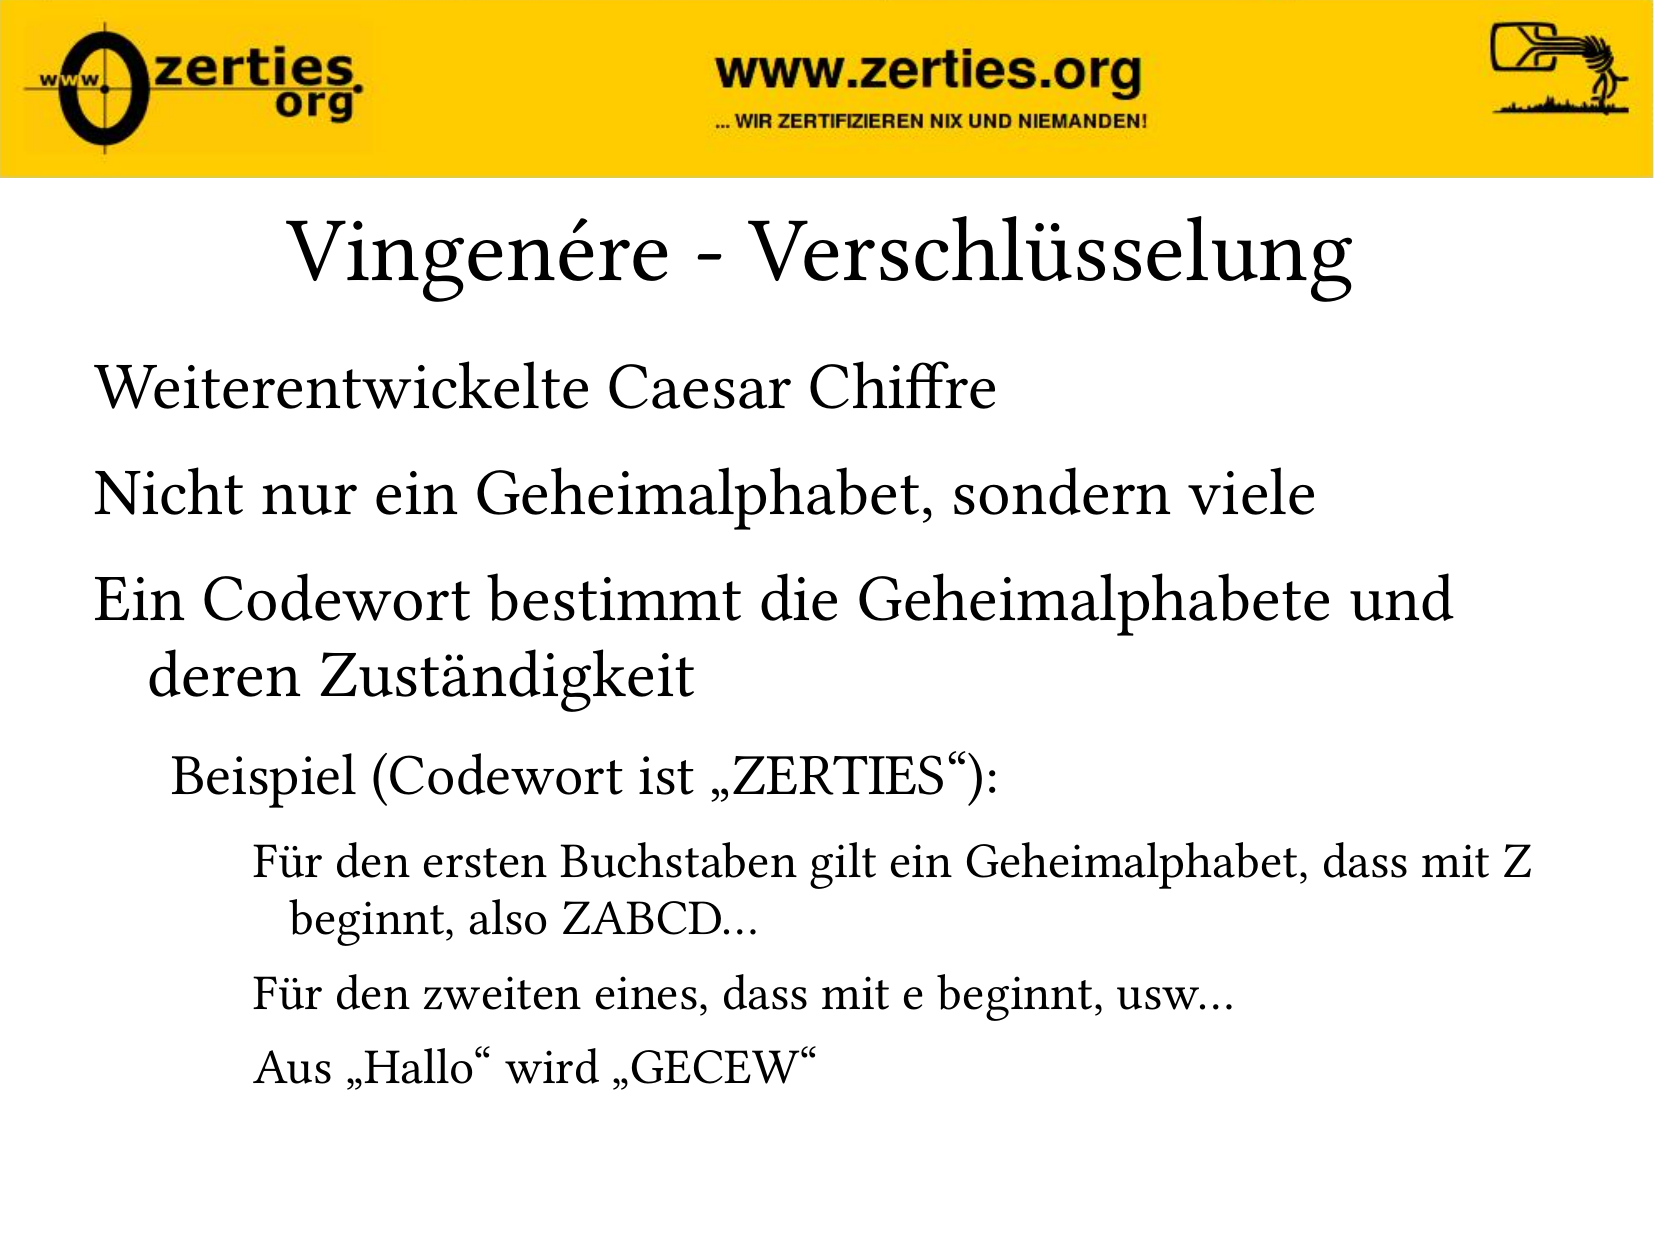

# Vingenére - Verschlüsselung
Weiterentwickelte Caesar Chiffre
Nicht nur ein Geheimalphabet, sondern viele
Ein Codewort bestimmt die Geheimalphabete und deren Zuständigkeit
Beispiel (Codewort ist „ZERTIES“):
Für den ersten Buchstaben gilt ein Geheimalphabet, dass mit Z beginnt, also ZABCD...
Für den zweiten eines, dass mit e beginnt, usw...
Aus „Hallo“ wird „GECEW“